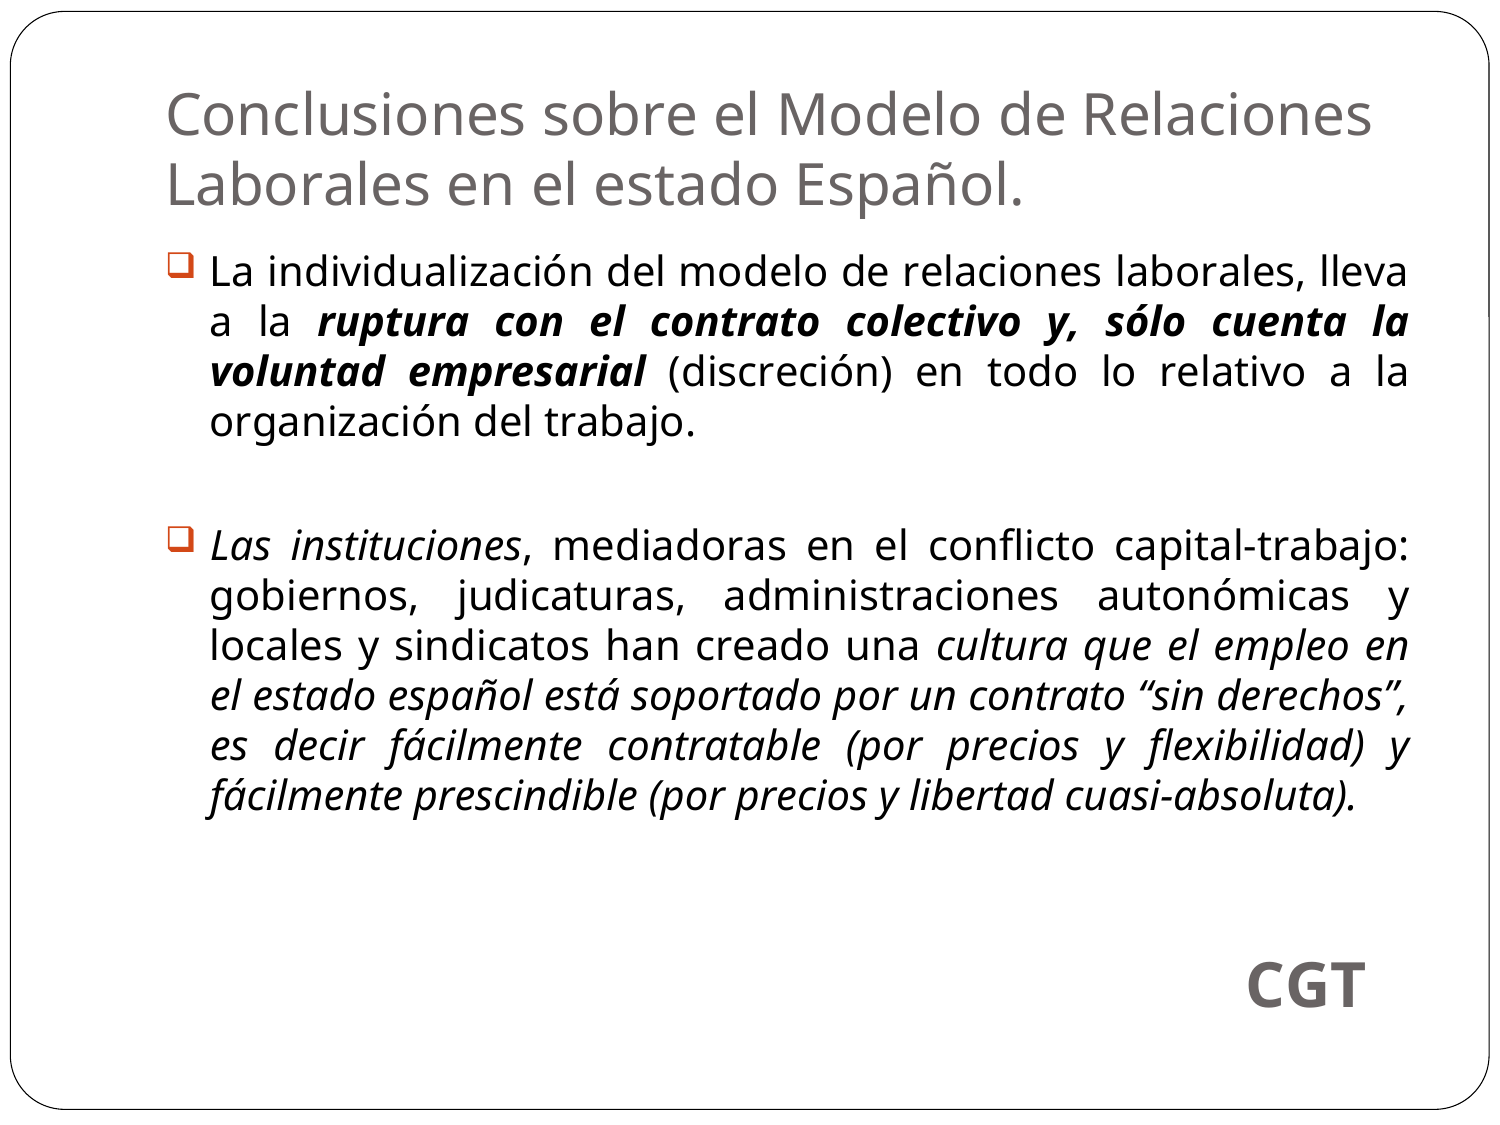

# Conclusiones sobre el Modelo de Relaciones Laborales en el estado Español.
La individualización del modelo de relaciones laborales, lleva a la ruptura con el contrato colectivo y, sólo cuenta la voluntad empresarial (discreción) en todo lo relativo a la organización del trabajo.
Las instituciones, mediadoras en el conflicto capital-trabajo: gobiernos, judicaturas, administraciones autonómicas y locales y sindicatos han creado una cultura que el empleo en el estado español está soportado por un contrato “sin derechos”, es decir fácilmente contratable (por precios y flexibilidad) y fácilmente prescindible (por precios y libertad cuasi-absoluta).
CGT